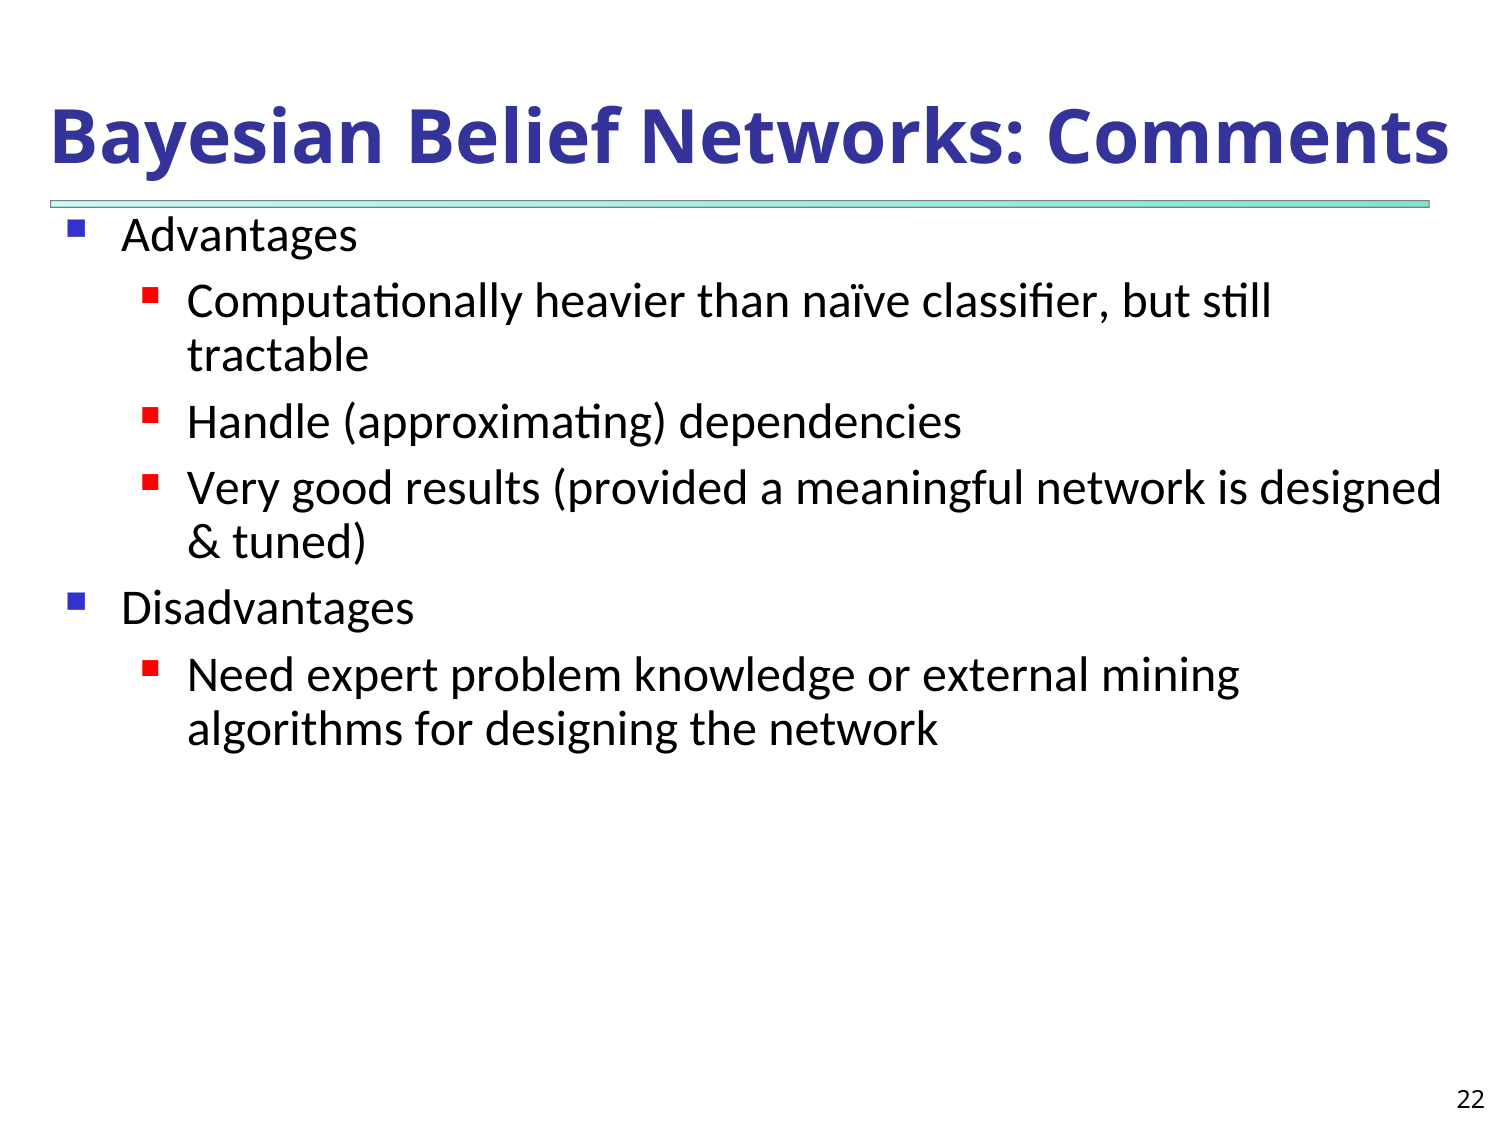

# Bayesian Belief Networks: Comments
Advantages
Computationally heavier than naïve classifier, but still tractable
Handle (approximating) dependencies
Very good results (provided a meaningful network is designed & tuned)
Disadvantages
Need expert problem knowledge or external mining algorithms for designing the network